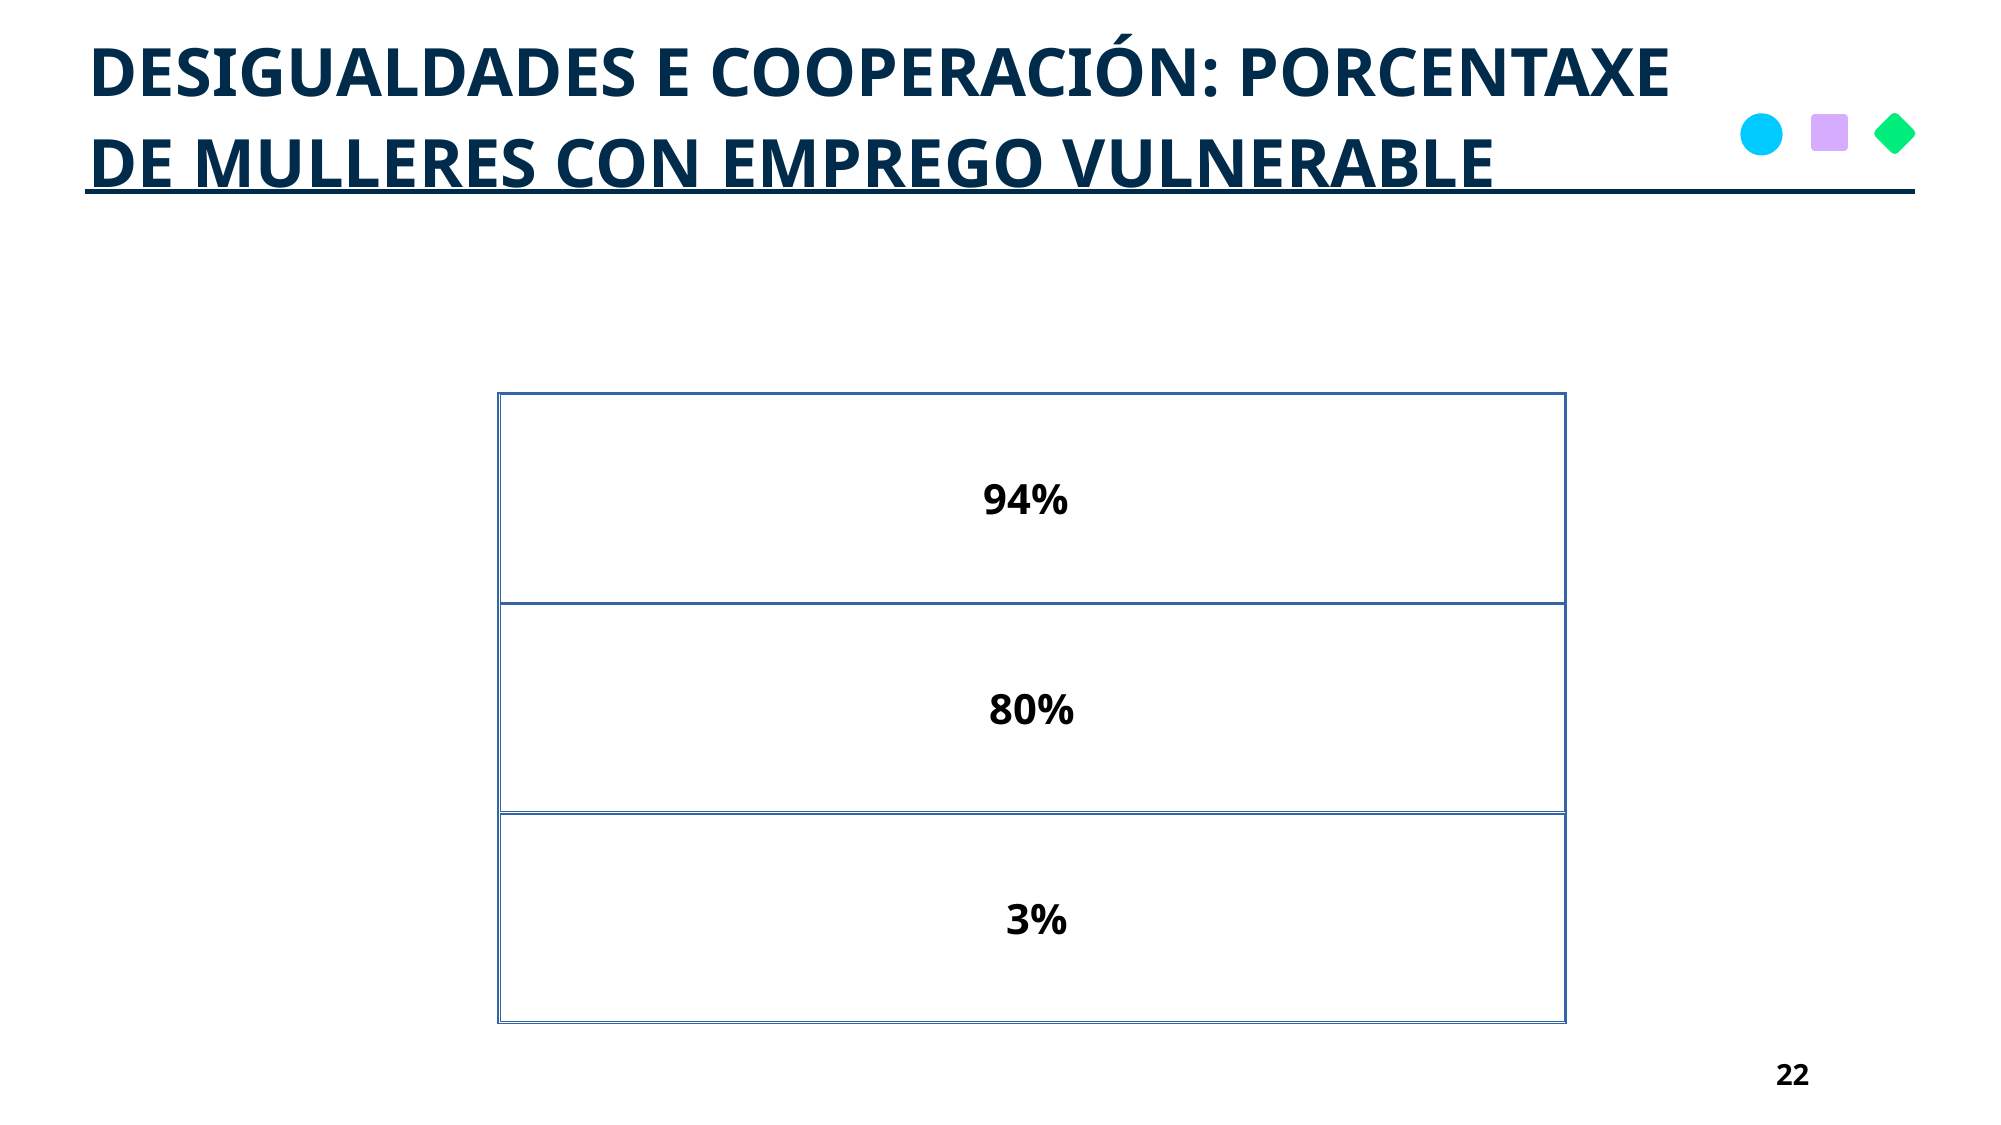

# DESIGUALDADES E COOPERACIÓN: PORCENTAXE DE MULLERES CON EMPREGO VULNERABLE
| 94% |
| --- |
| 80% |
| 3% |